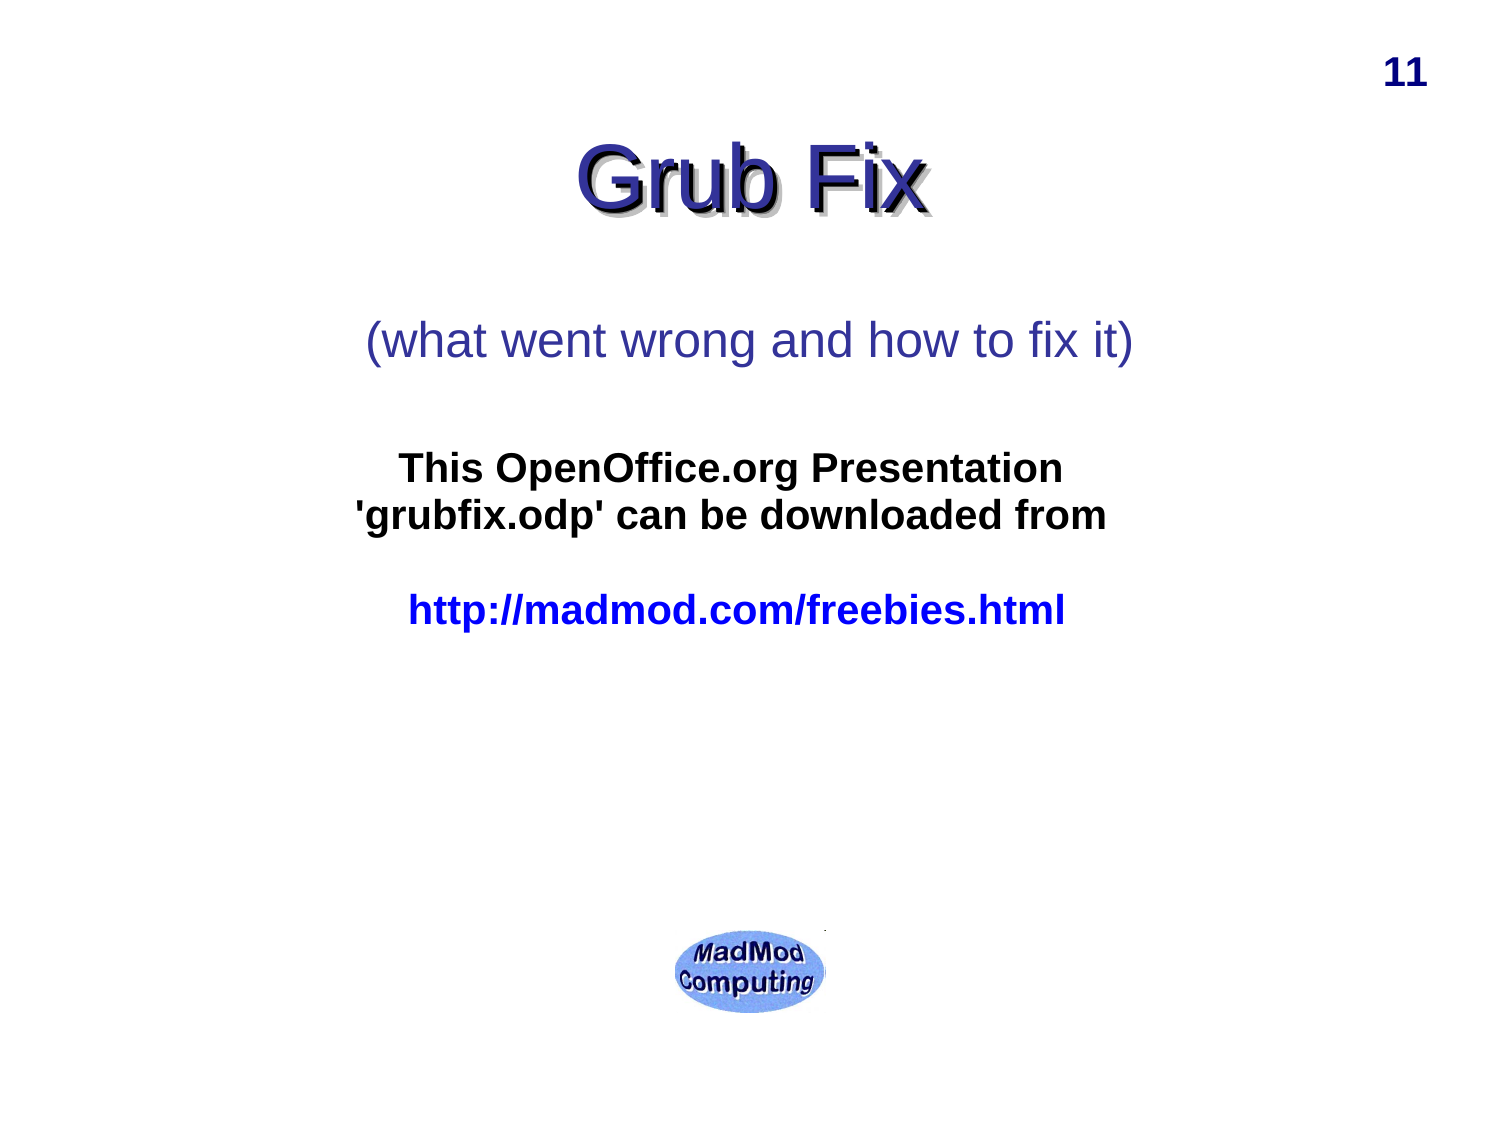

11
Grub Fix
(what went wrong and how to fix it)
# This OpenOffice.org Presentation
'grubfix.odp' can be downloaded from
 http://madmod.com/freebies.html